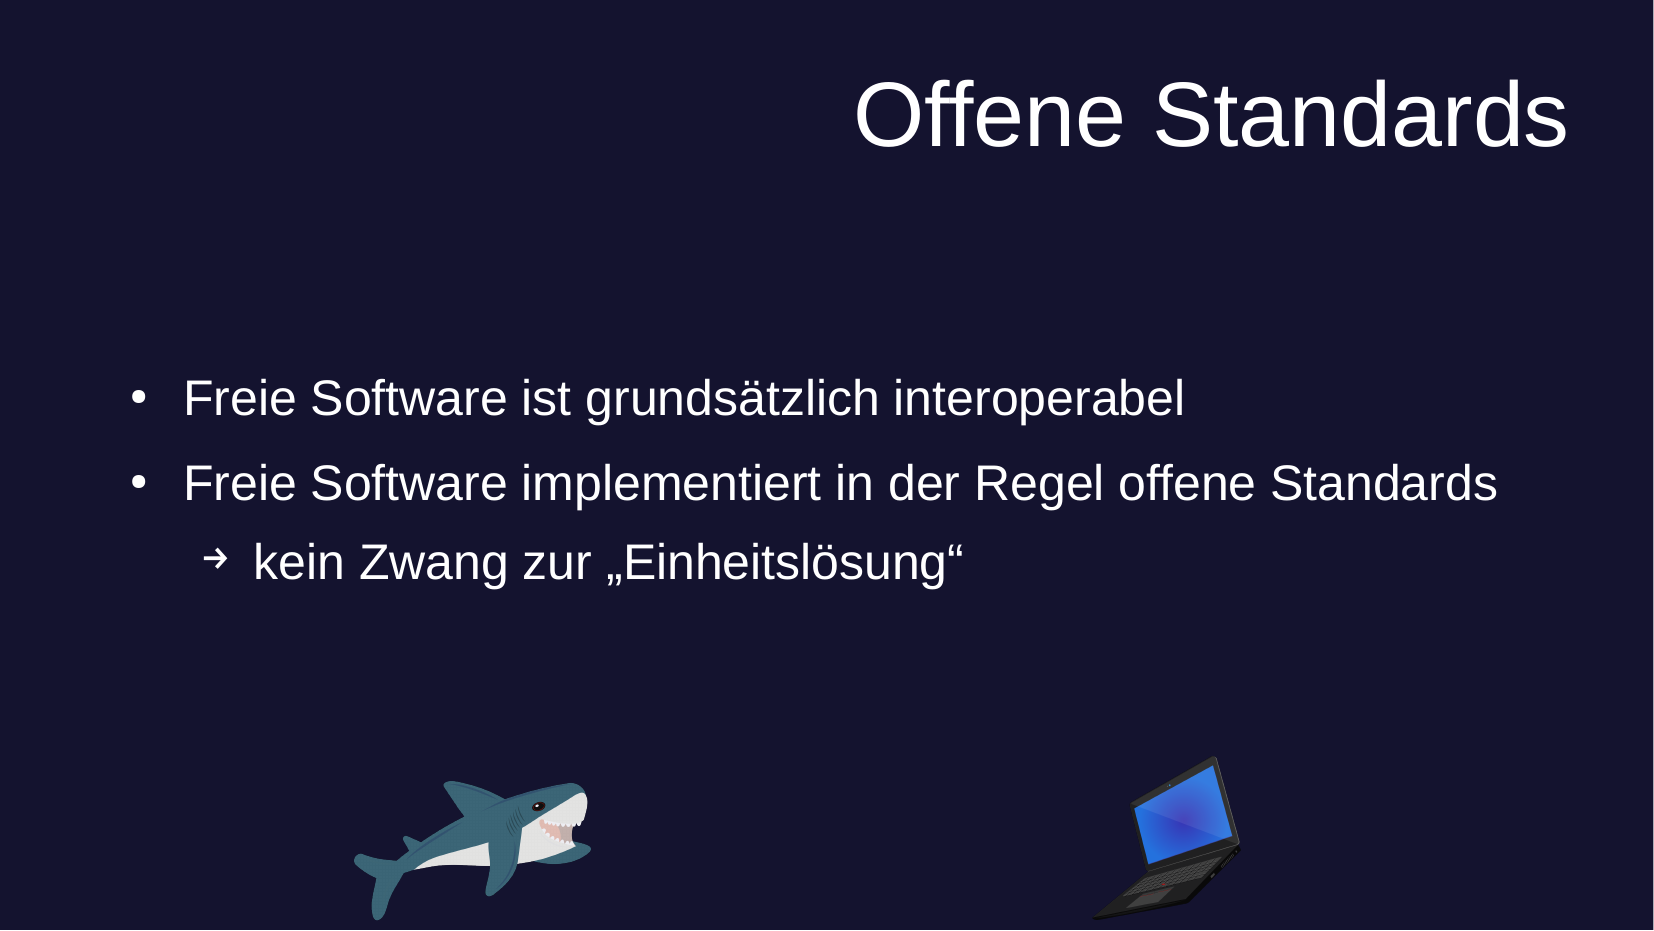

# Offene Standards
Freie Software ist grundsätzlich interoperabel
Freie Software implementiert in der Regel offene Standards
kein Zwang zur „Einheitslösung“